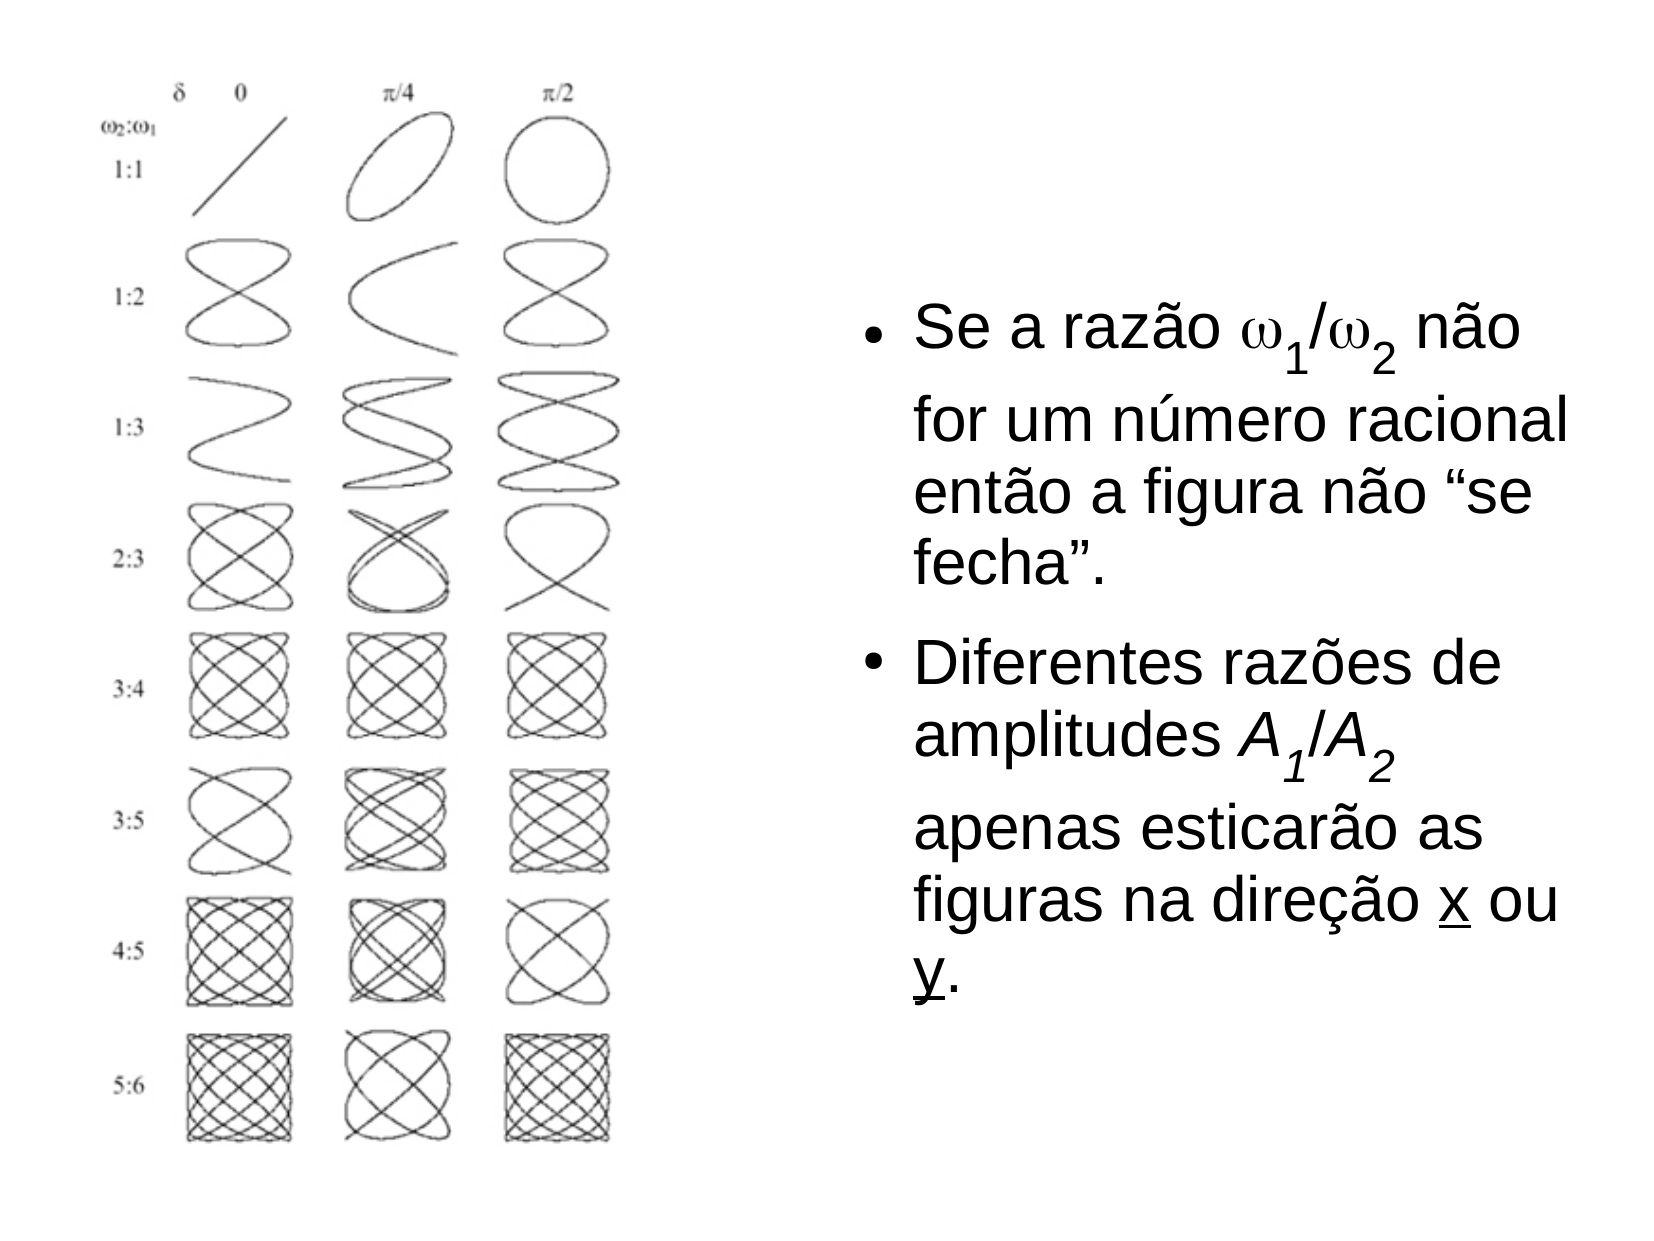

#
Se a razão w1/w2 não for um número racional então a figura não “se fecha”.
Diferentes razões de amplitudes A1/A2 apenas esticarão as figuras na direção x ou y.